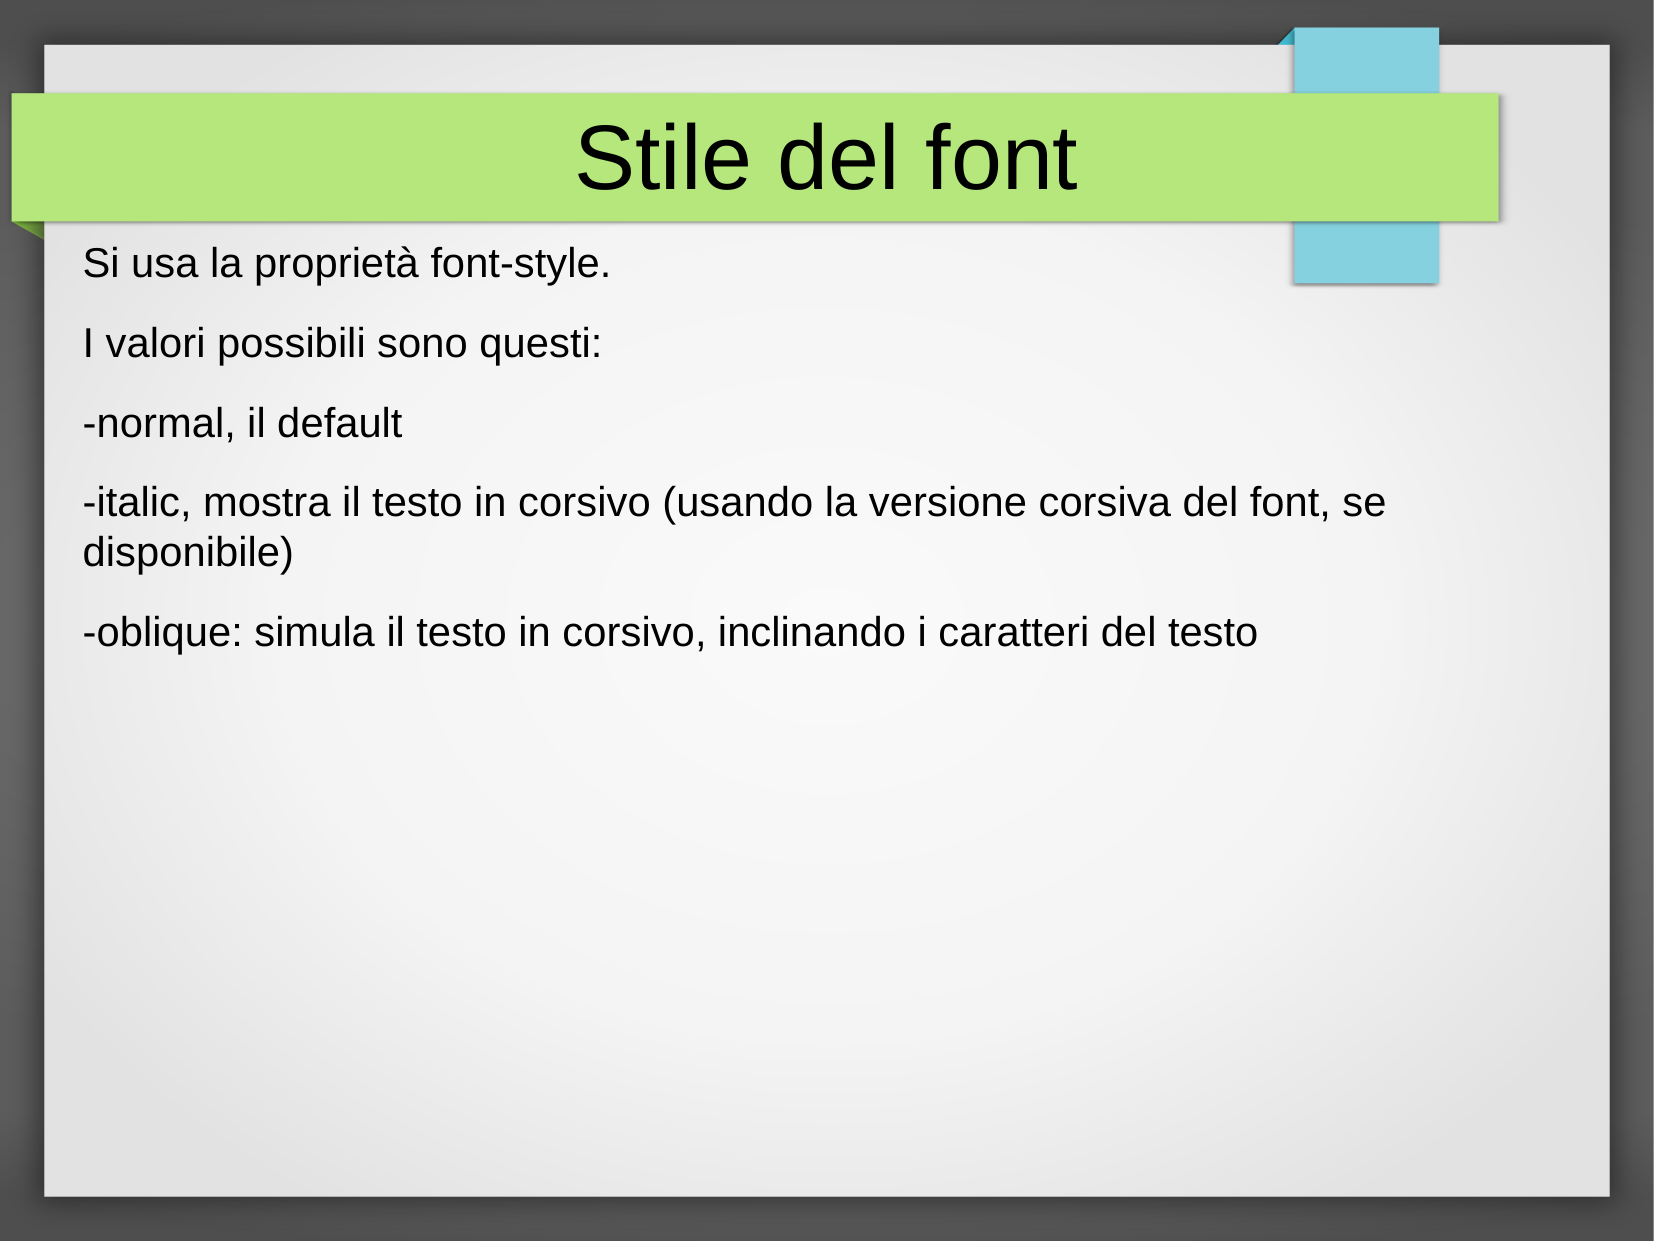

# Stile del font
Si usa la proprietà font-style.
I valori possibili sono questi:
-normal, il default
-italic, mostra il testo in corsivo (usando la versione corsiva del font, se disponibile)
-oblique: simula il testo in corsivo, inclinando i caratteri del testo